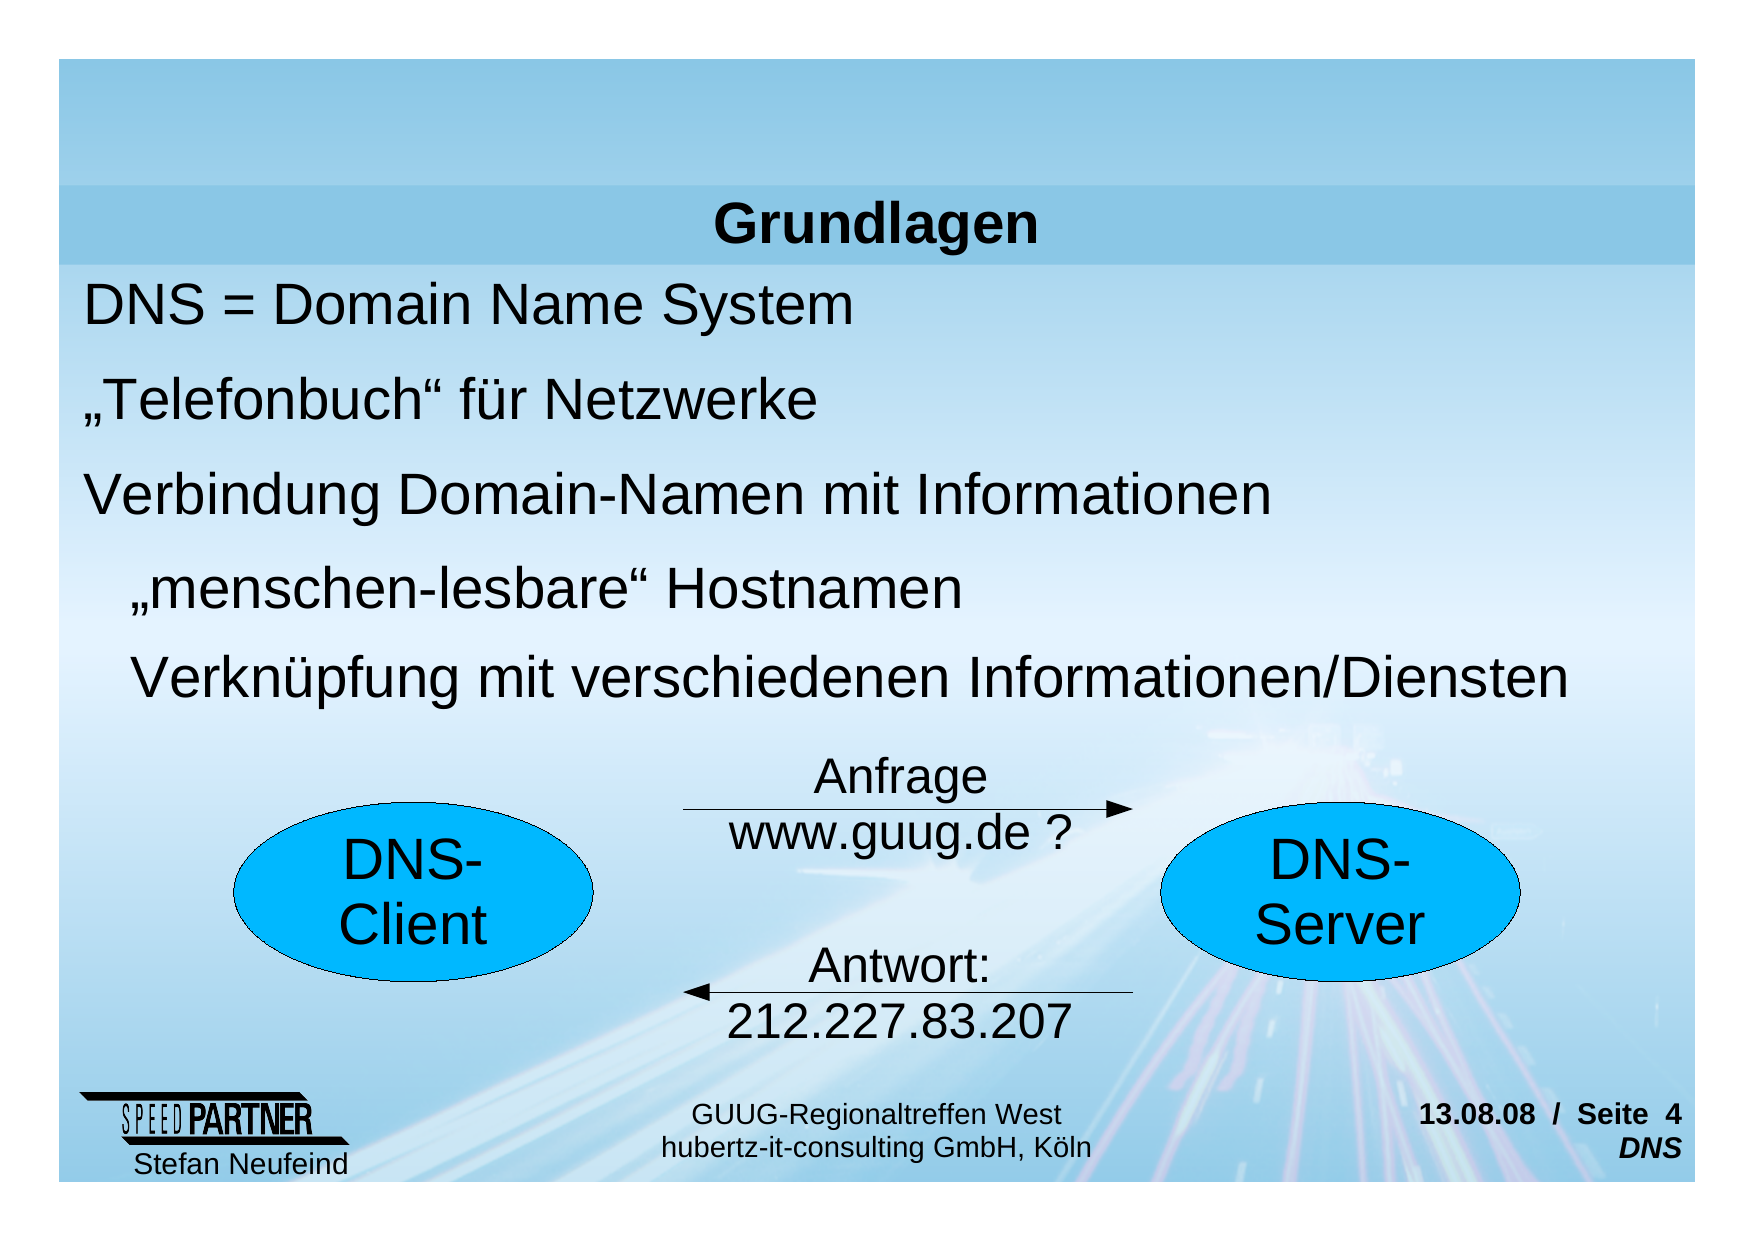

# Grundlagen
DNS = Domain Name System
„Telefonbuch“ für Netzwerke
Verbindung Domain-Namen mit Informationen
„menschen-lesbare“ Hostnamen
Verknüpfung mit verschiedenen Informationen/Diensten
Anfrage
www.guug.de ?
DNS-
Server
DNS-
Client
Antwort:
212.227.83.207